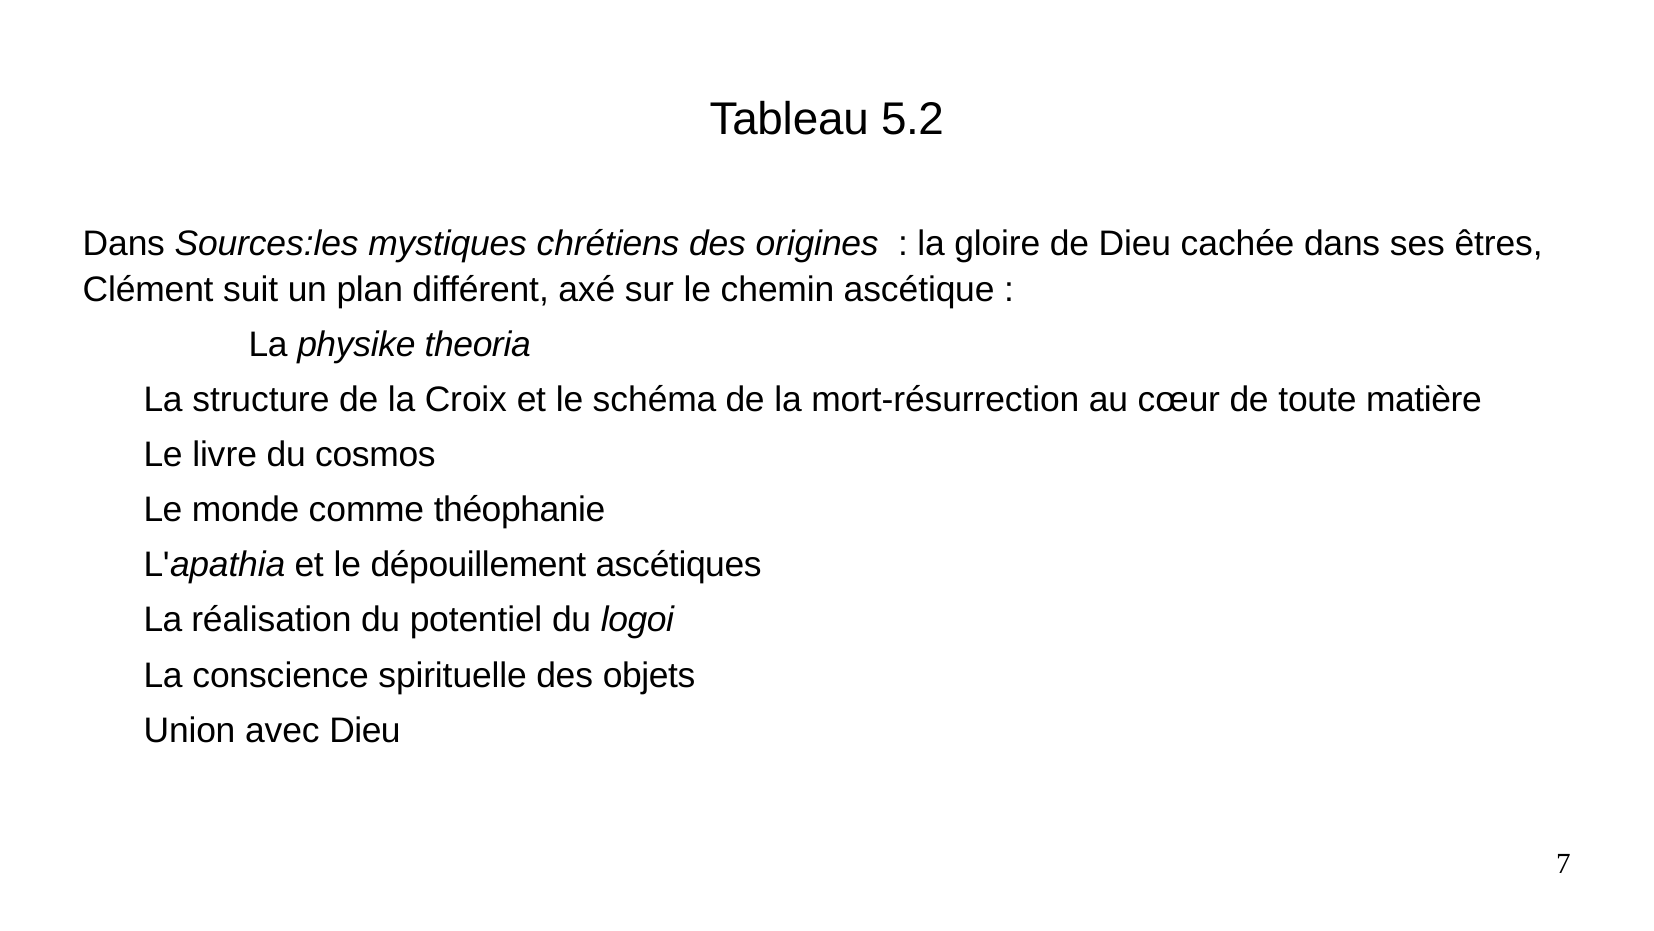

# Tableau 5.2
Dans Sources:les mystiques chrétiens des origines : la gloire de Dieu cachée dans ses êtres, Clément suit un plan différent, axé sur le chemin ascétique :
 La physike theoria
La structure de la Croix et le schéma de la mort-résurrection au cœur de toute matière
Le livre du cosmos
Le monde comme théophanie
L'apathia et le dépouillement ascétiques
La réalisation du potentiel du logoi
La conscience spirituelle des objets
Union avec Dieu
7